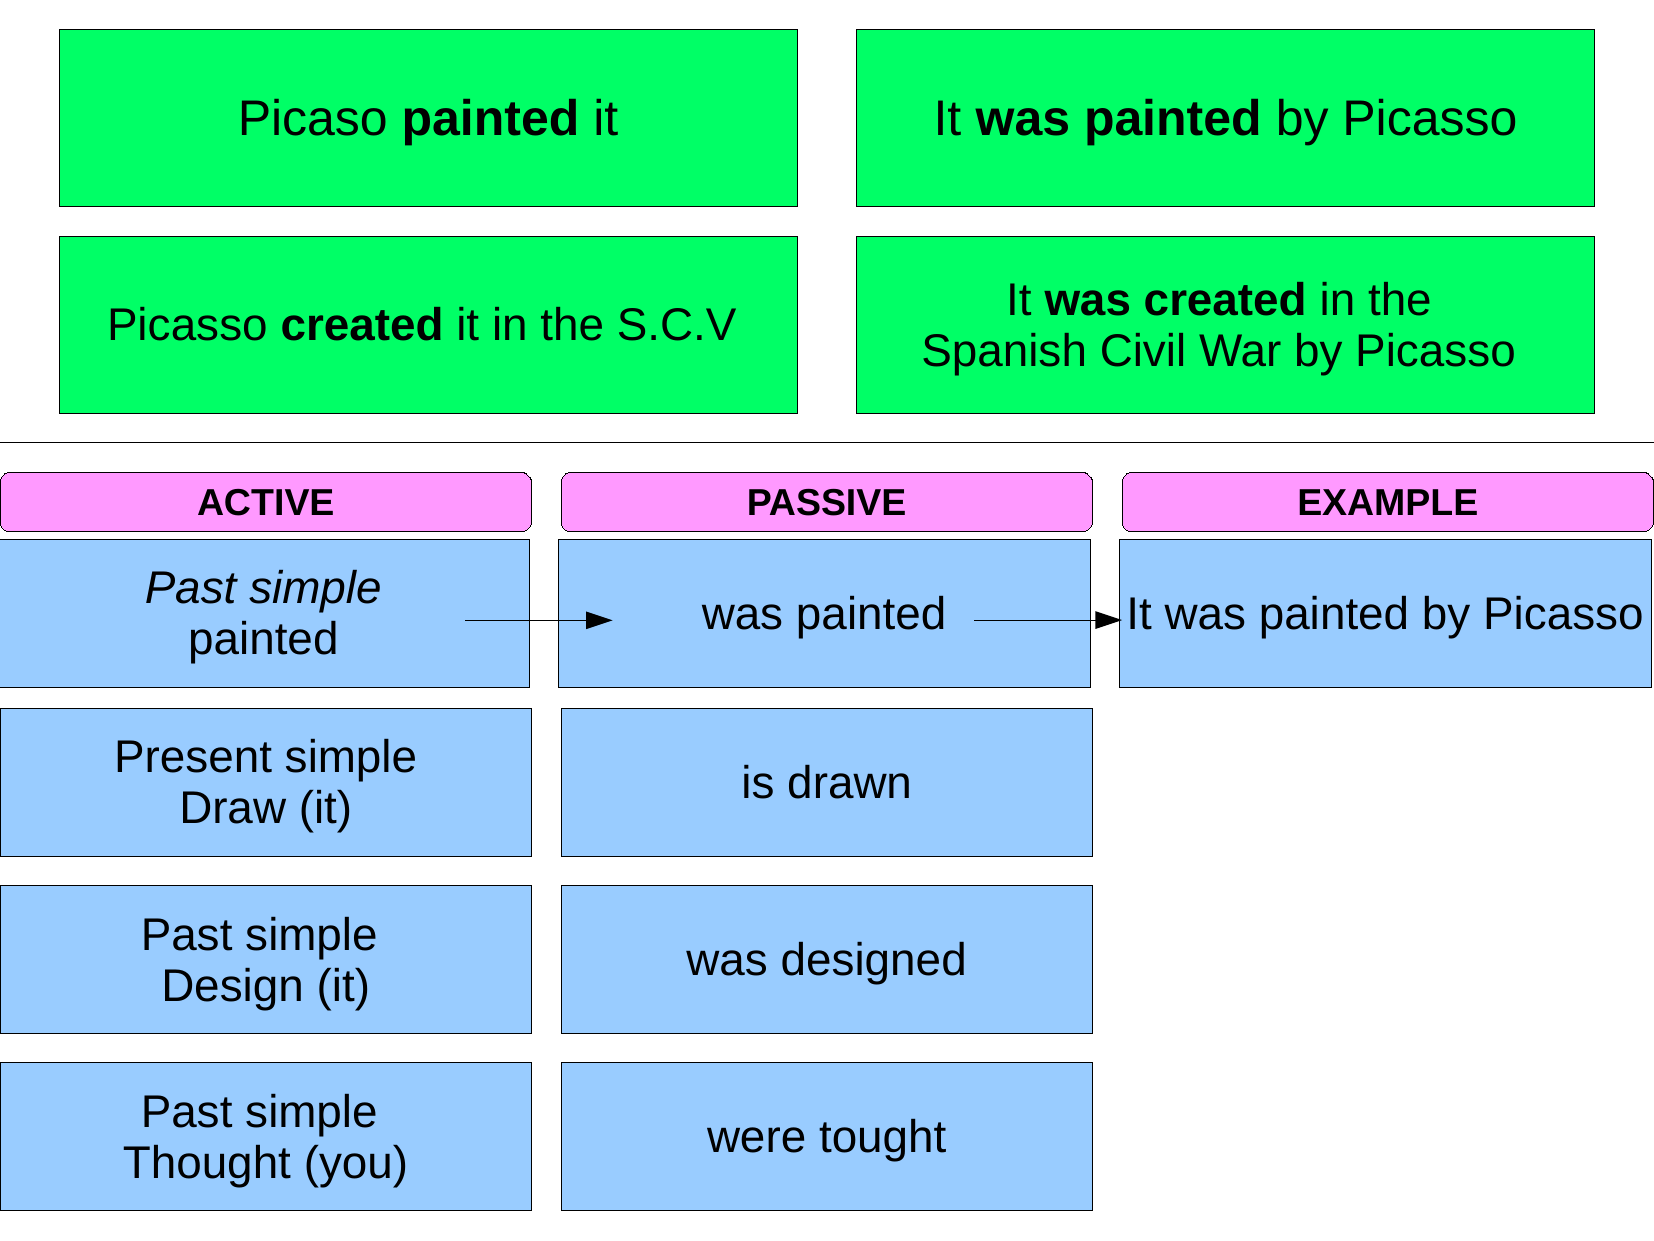

Picaso painted it
It was painted by Picasso
Picasso created it in the S.C.V
It was created in the
Spanish Civil War by Picasso
ACTIVE
PASSIVE
EXAMPLE
Past simple
painted
was painted
It was painted by Picasso
Present simple
Draw (it)
is drawn
Past simple
Design (it)
was designed
Past simple
Thought (you)
were tought